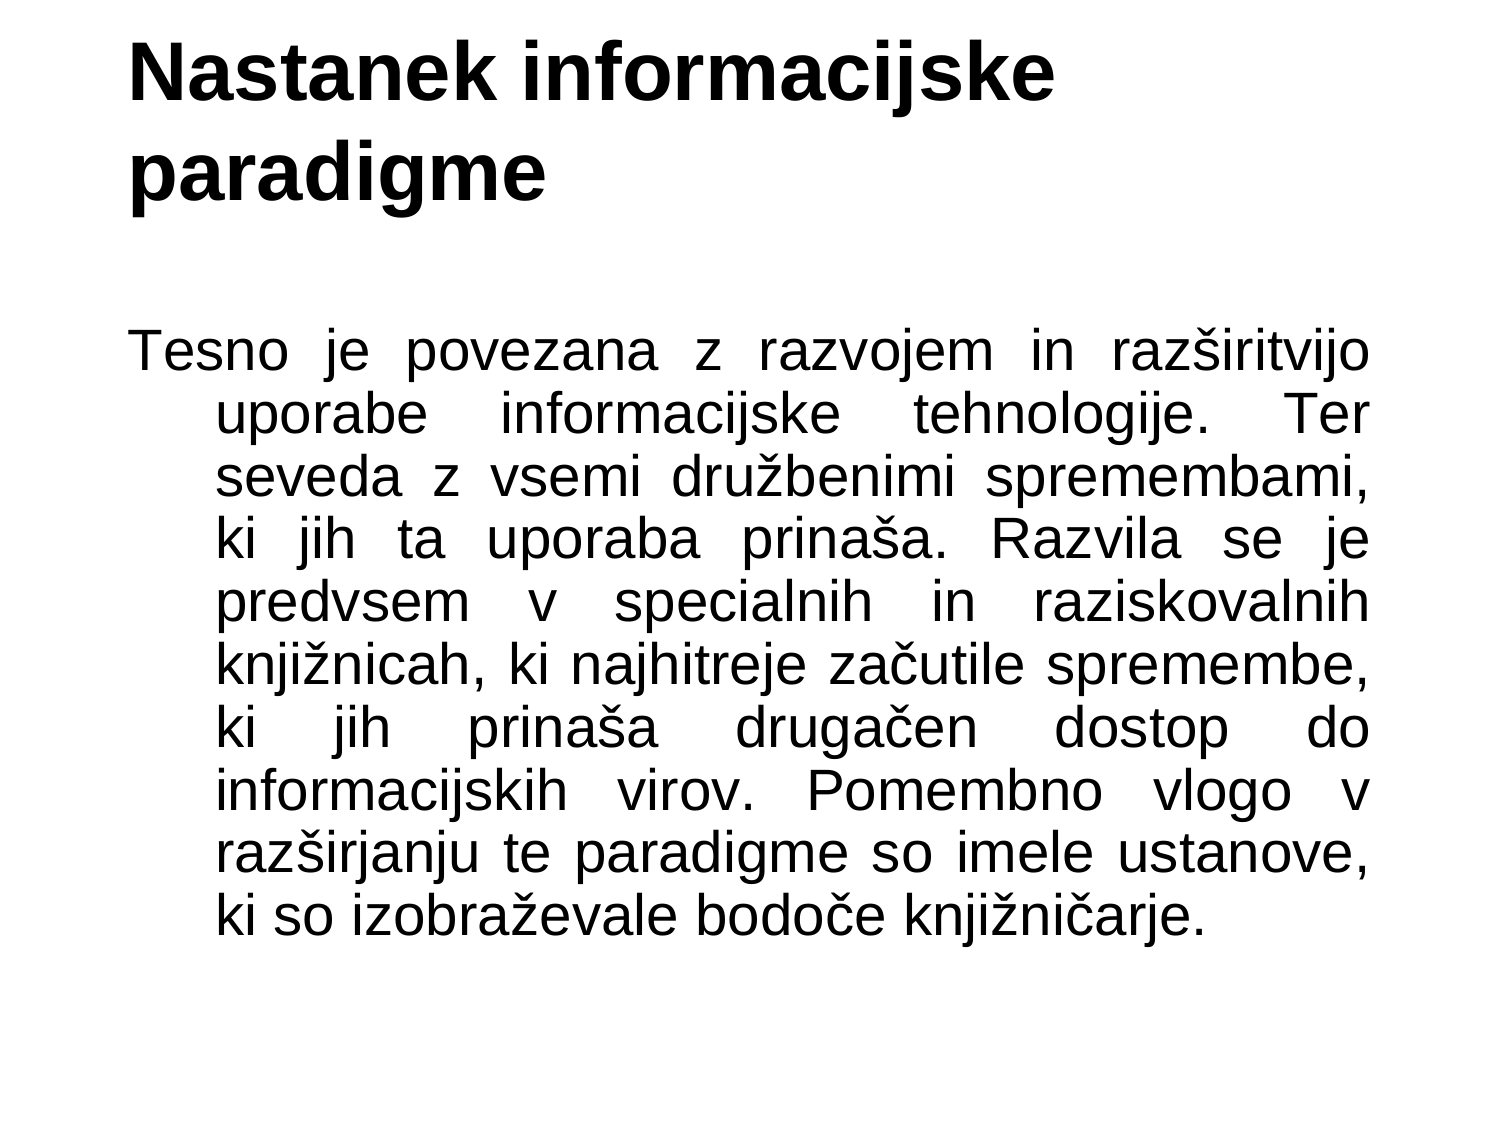

# Nastanek informacijske paradigme
Tesno je povezana z razvojem in razširitvijo uporabe informacijske tehnologije. Ter seveda z vsemi družbenimi spremembami, ki jih ta uporaba prinaša. Razvila se je predvsem v specialnih in raziskovalnih knjižnicah, ki najhitreje začutile spremembe, ki jih prinaša drugačen dostop do informacijskih virov. Pomembno vlogo v razširjanju te paradigme so imele ustanove, ki so izobraževale bodoče knjižničarje.
BINK, FF, Univerza v Ljubljani
23